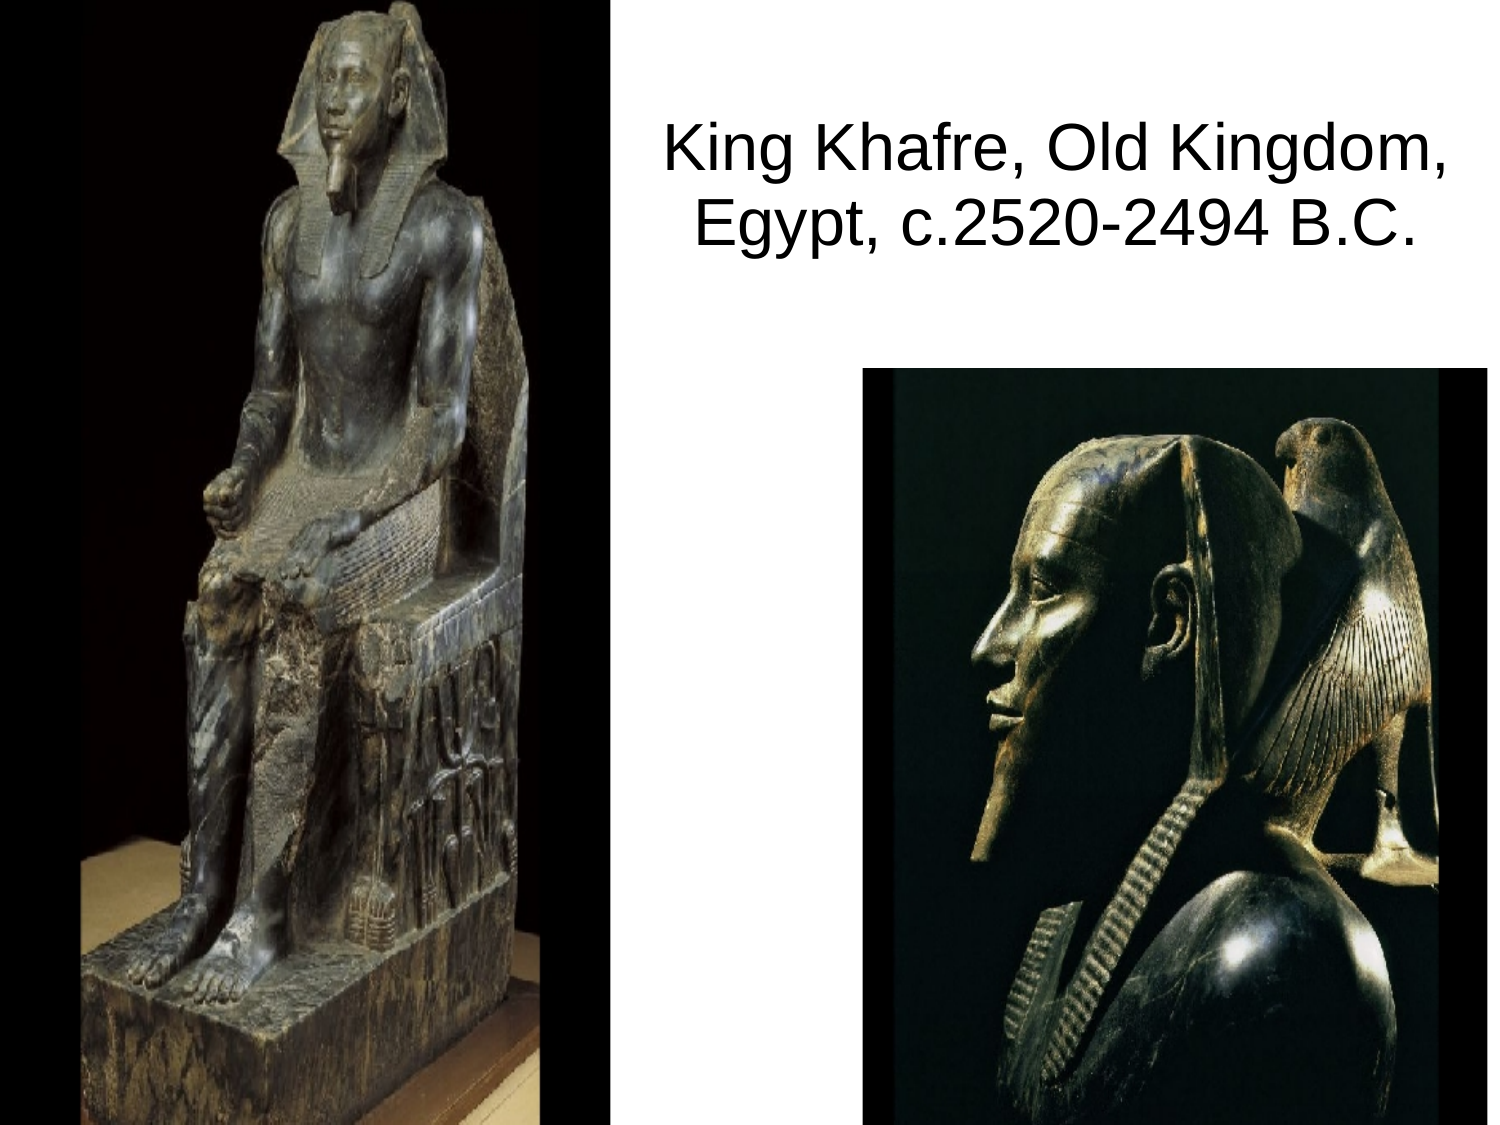

# King Khafre, Old Kingdom, Egypt, c.2520-2494 B.C.